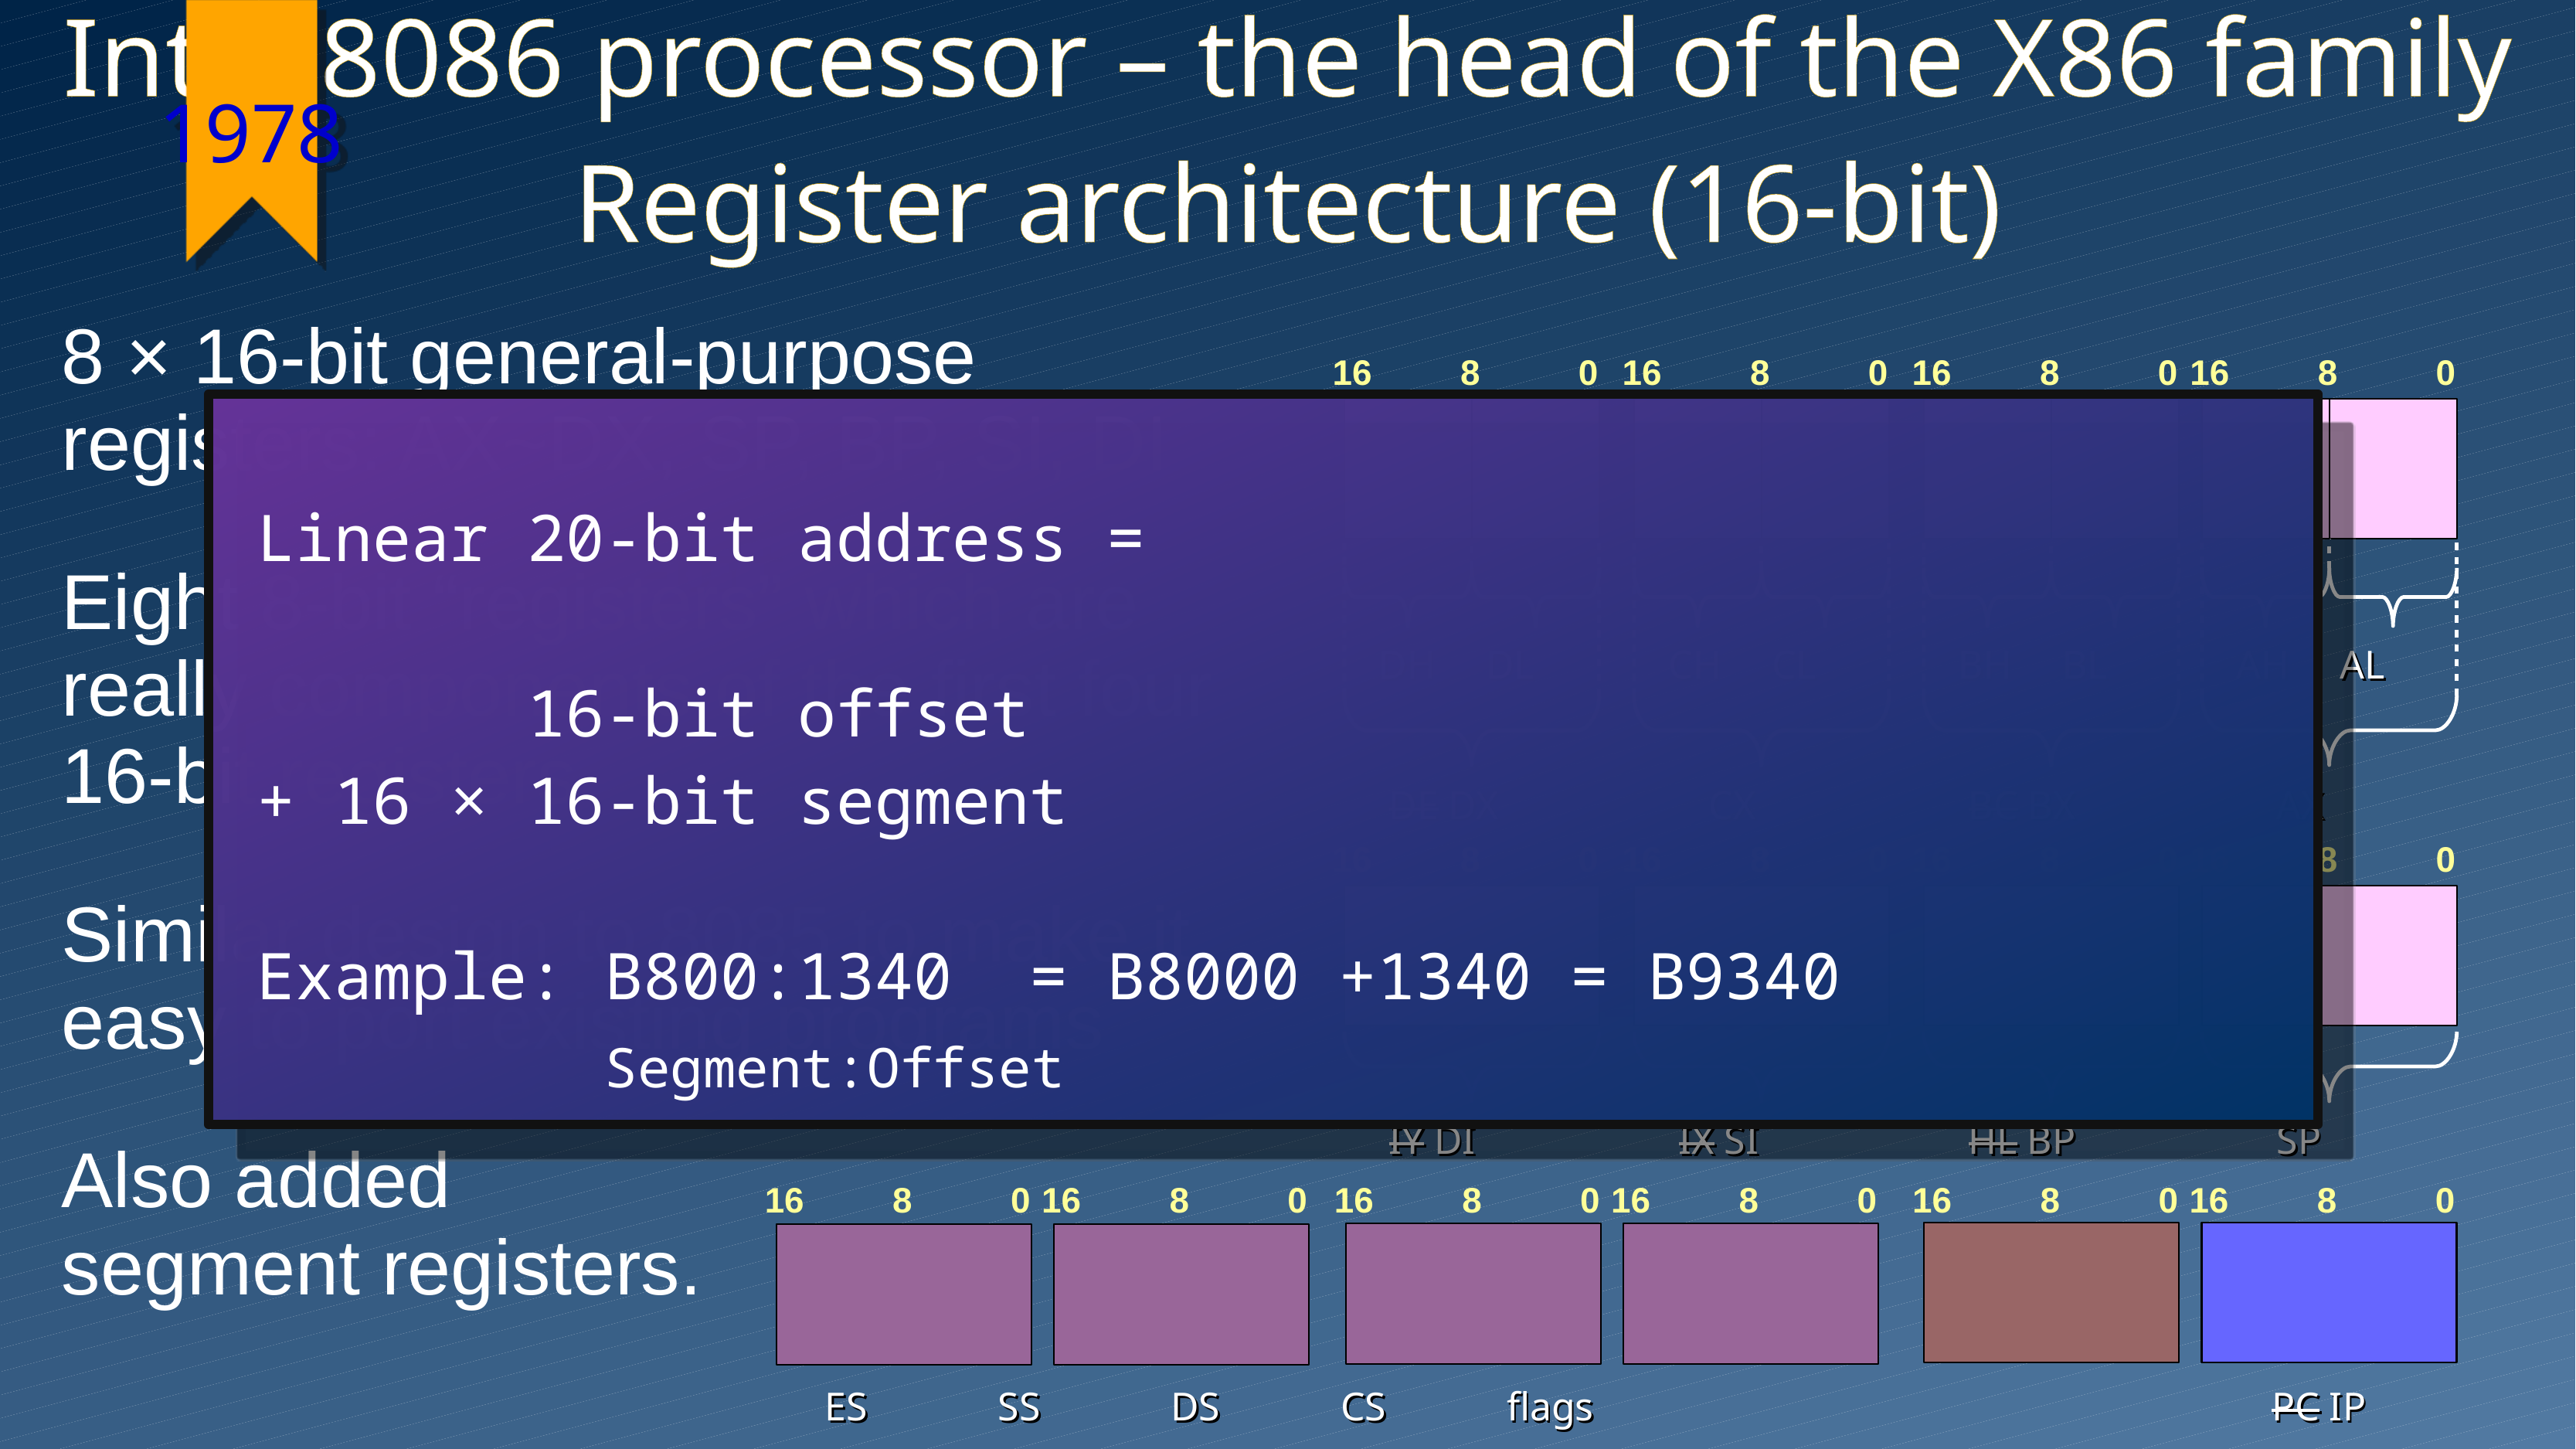

1978
Intel 8086 processor ­– the head of the X86 family
Register architecture (16-bit)
8 × 16-bit general-purpose
registers: AX~DX, SP, BP, SI, DI
Eight 8-bit “registers” which are really components of the first four 16-bit registers
Similar design to 8085 to make it easy to port existing programs
Also added
segment registers.
16 8 0
16 8 0
16 8 0
16 8 0
Linear 20-bit address =
 16-bit offset
+ 16 × 16-bit segment
Example: B800:1340 = B8000 +1340 = B9340
 Segment:Offset
CH CL
 CX
DH DL
 DE DX
# AH AL
 AX
BH BL
 BC BX
16 8 0
16 8 0
16 8 0
16 8 0
 HL BP
 IX SI
 SP
 IY DI
16 8 0
16 8 0
16 8 0
16 8 0
16 8 0
16 8 0
 ES SS DS CS flags
PC IP